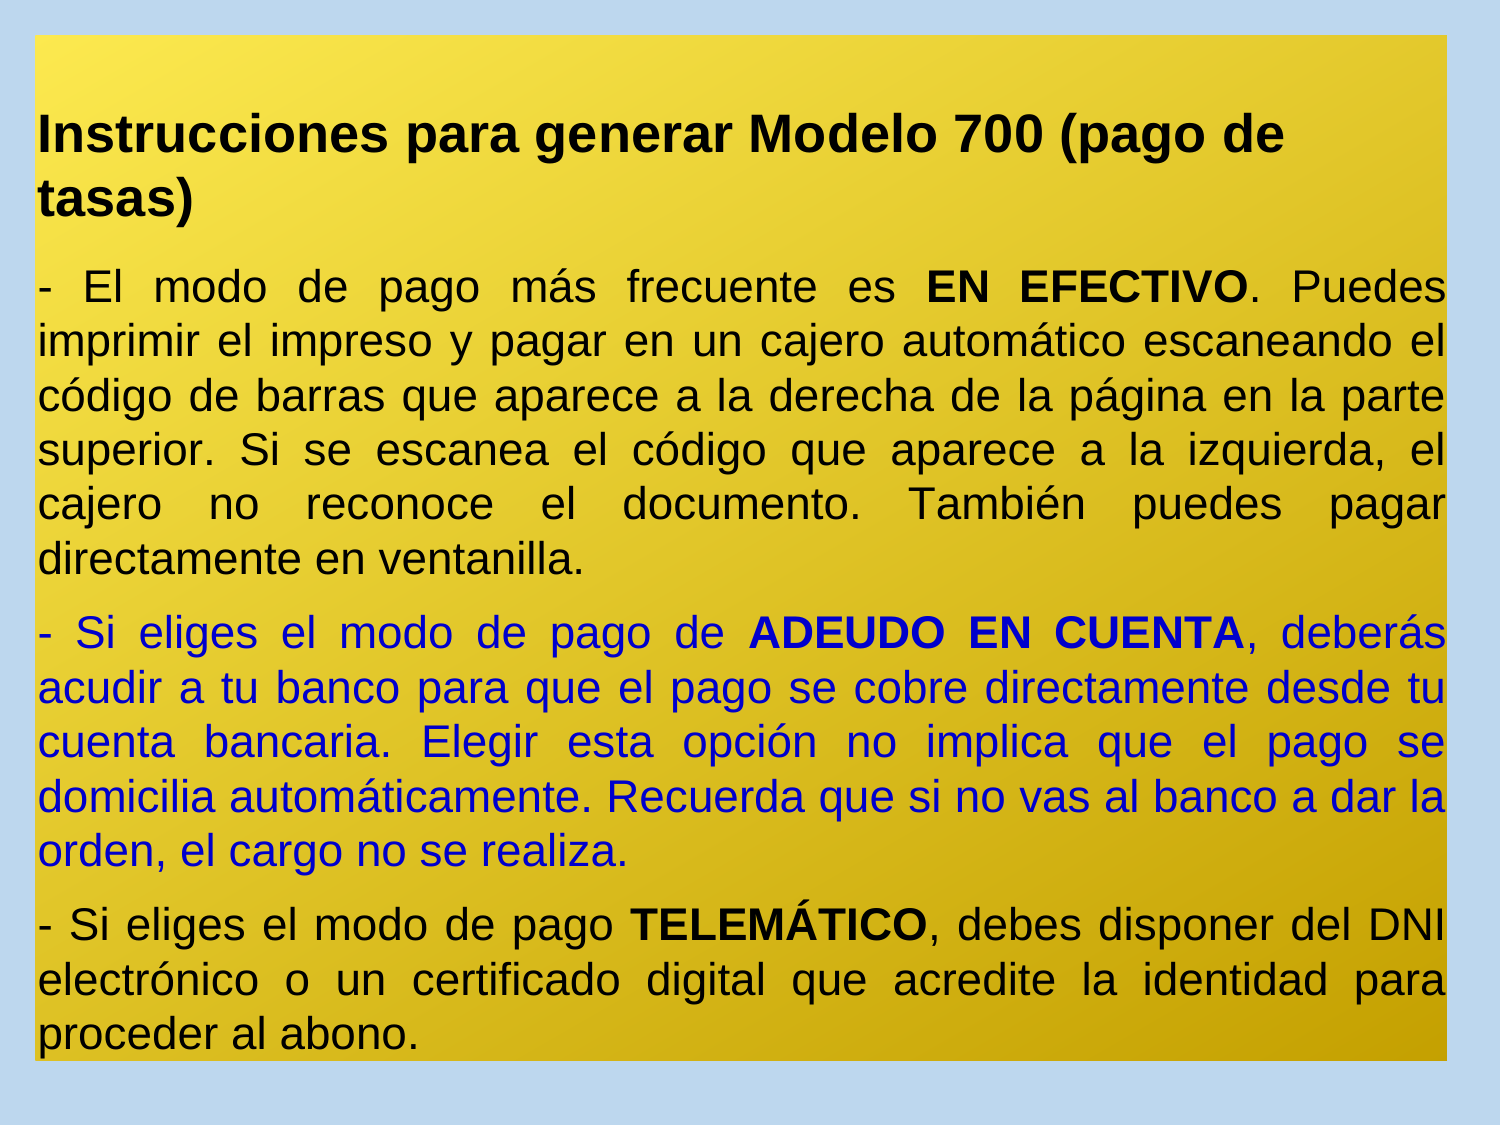

Instrucciones para generar Modelo 700 (pago de tasas)
- El modo de pago más frecuente es EN EFECTIVO. Puedes imprimir el impreso y pagar en un cajero automático escaneando el código de barras que aparece a la derecha de la página en la parte superior. Si se escanea el código que aparece a la izquierda, el cajero no reconoce el documento. También puedes pagar directamente en ventanilla.
- Si eliges el modo de pago de ADEUDO EN CUENTA, deberás acudir a tu banco para que el pago se cobre directamente desde tu cuenta bancaria. Elegir esta opción no implica que el pago se domicilia automáticamente. Recuerda que si no vas al banco a dar la orden, el cargo no se realiza.
- Si eliges el modo de pago TELEMÁTICO, debes disponer del DNI electrónico o un certificado digital que acredite la identidad para proceder al abono.